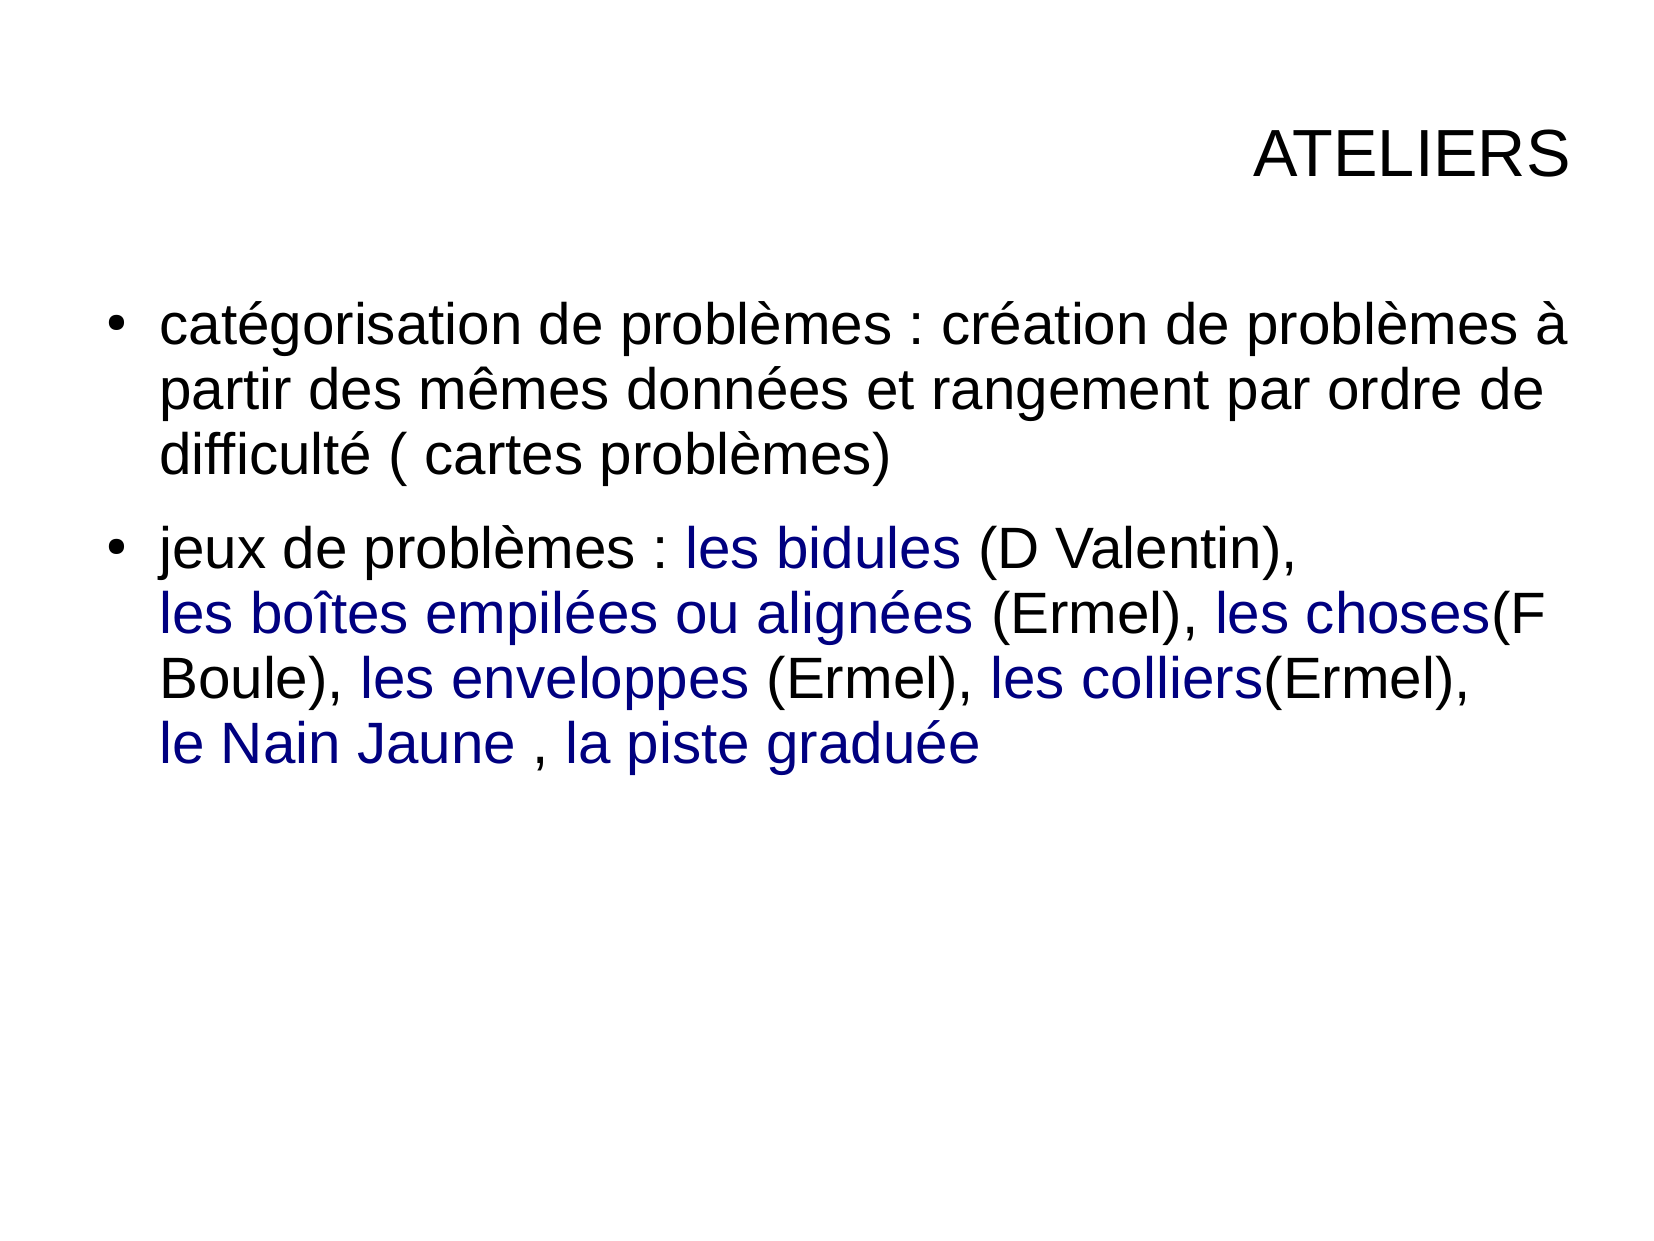

# ATELIERS
catégorisation de problèmes : création de problèmes à partir des mêmes données et rangement par ordre de difficulté ( cartes problèmes)
jeux de problèmes : les bidules (D Valentin), les boîtes empilées ou alignées (Ermel), les choses(F Boule), les enveloppes (Ermel), les colliers(Ermel), le Nain Jaune , la piste graduée